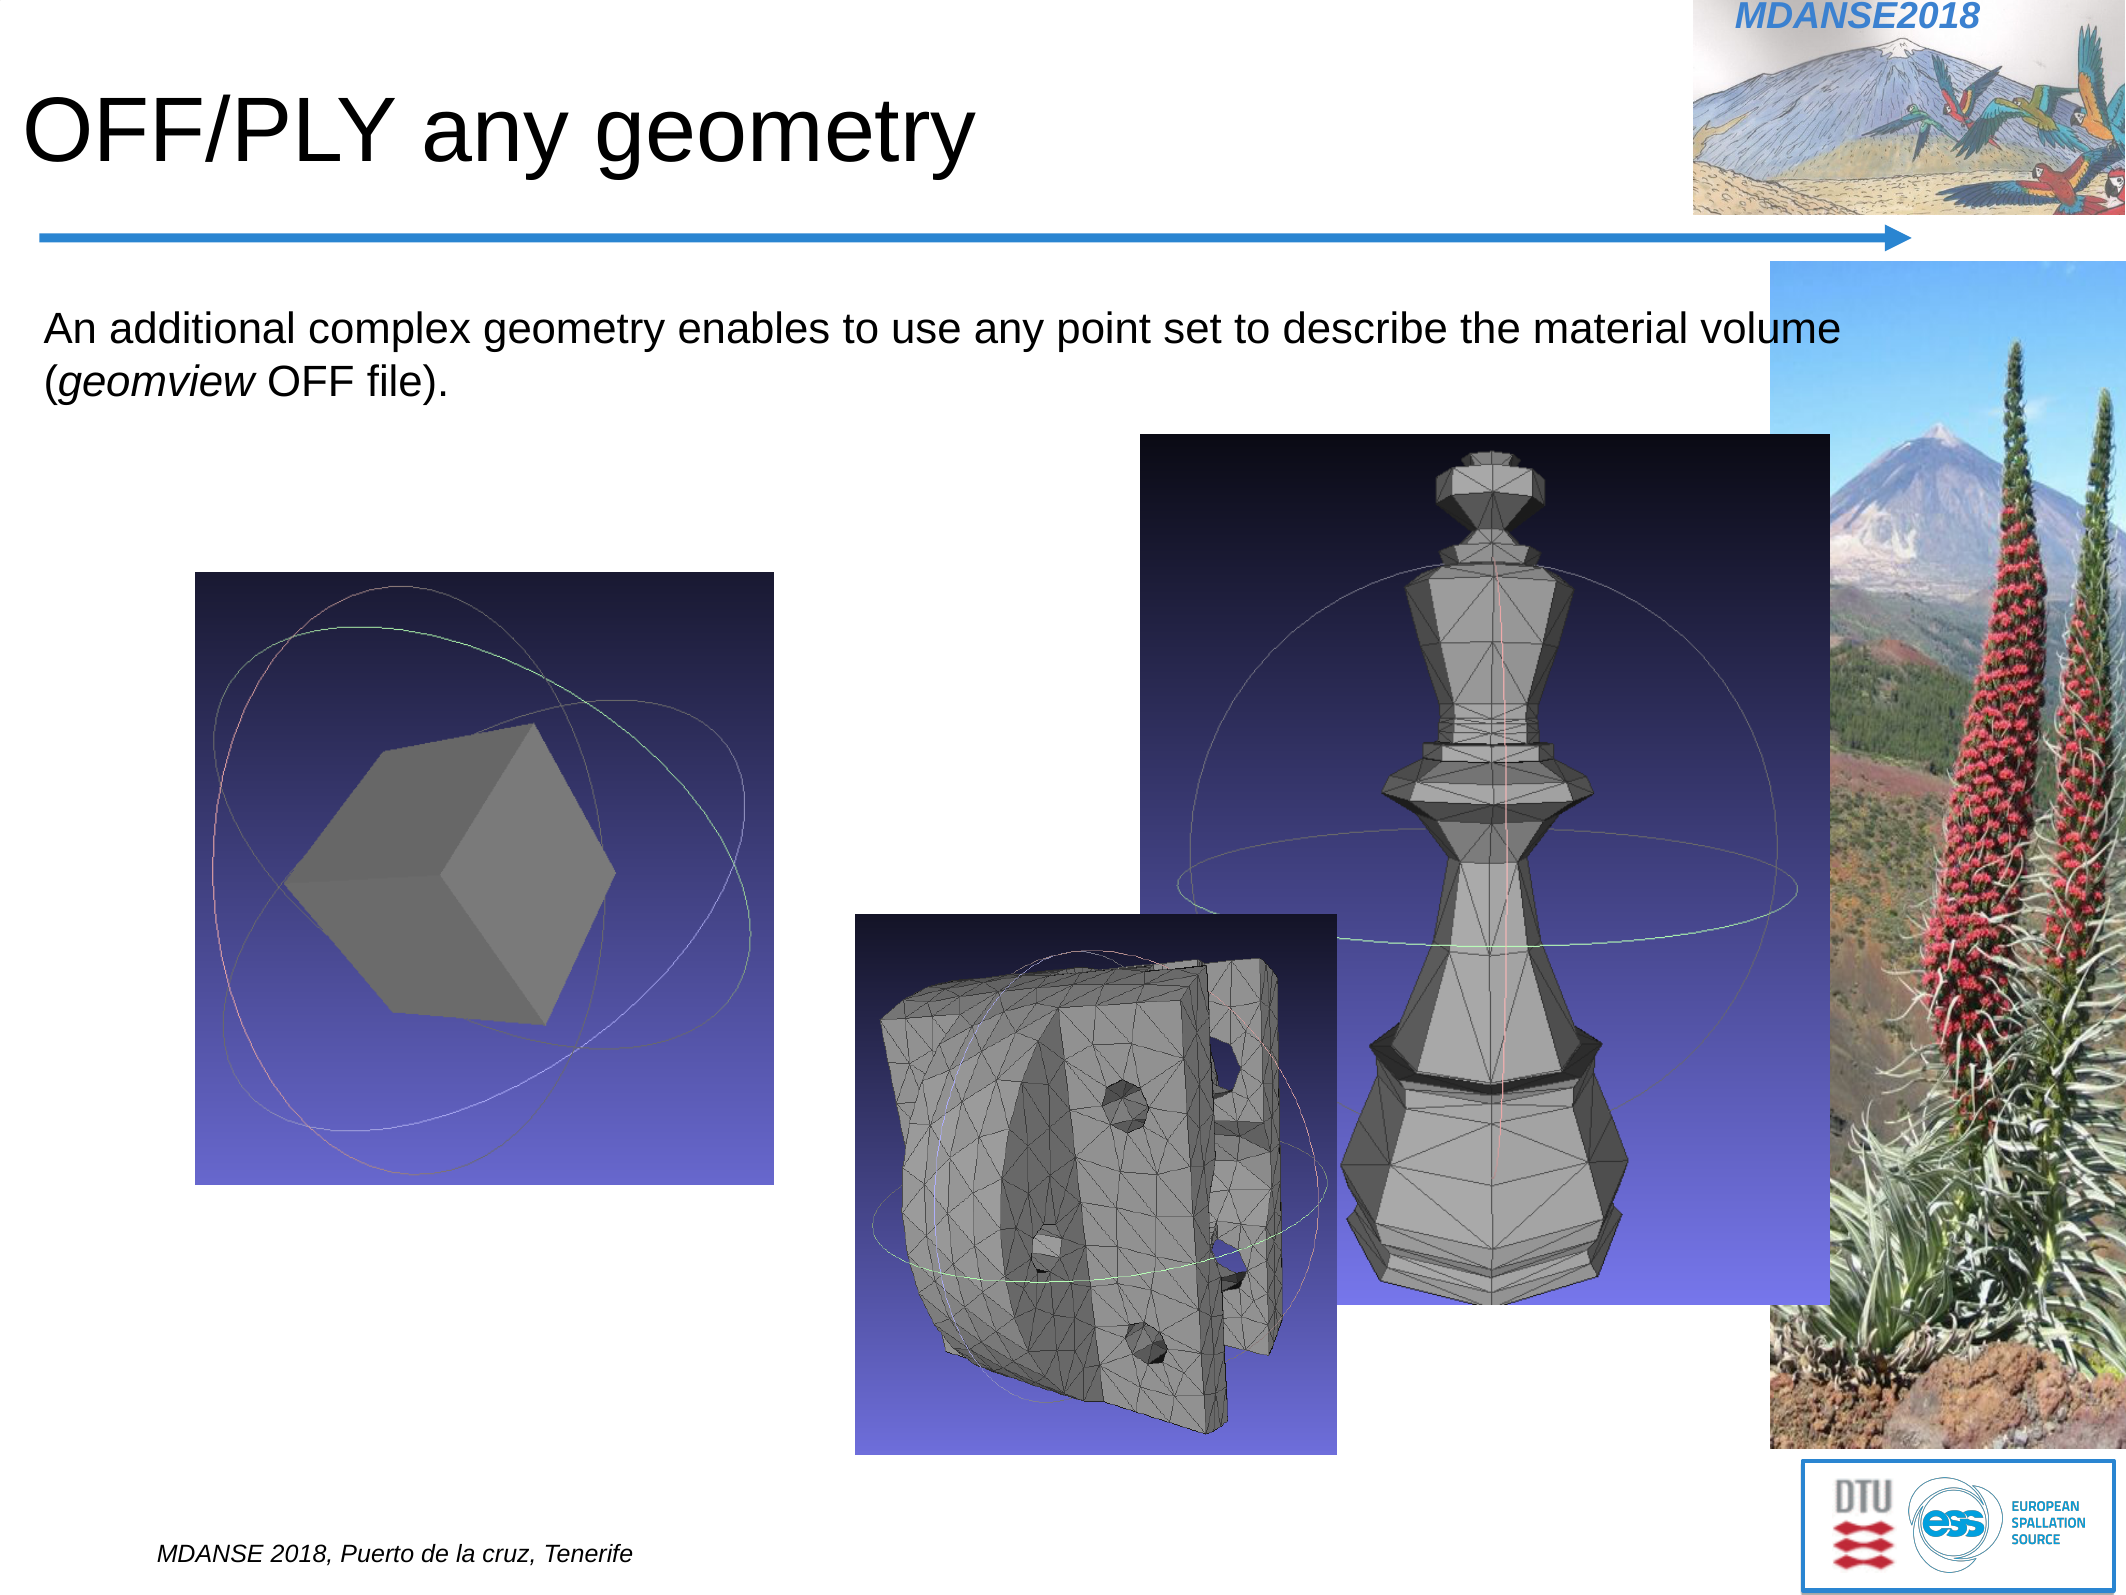

OFF/PLY any geometry
An additional complex geometry enables to use any point set to describe the material volume (geomview OFF file).